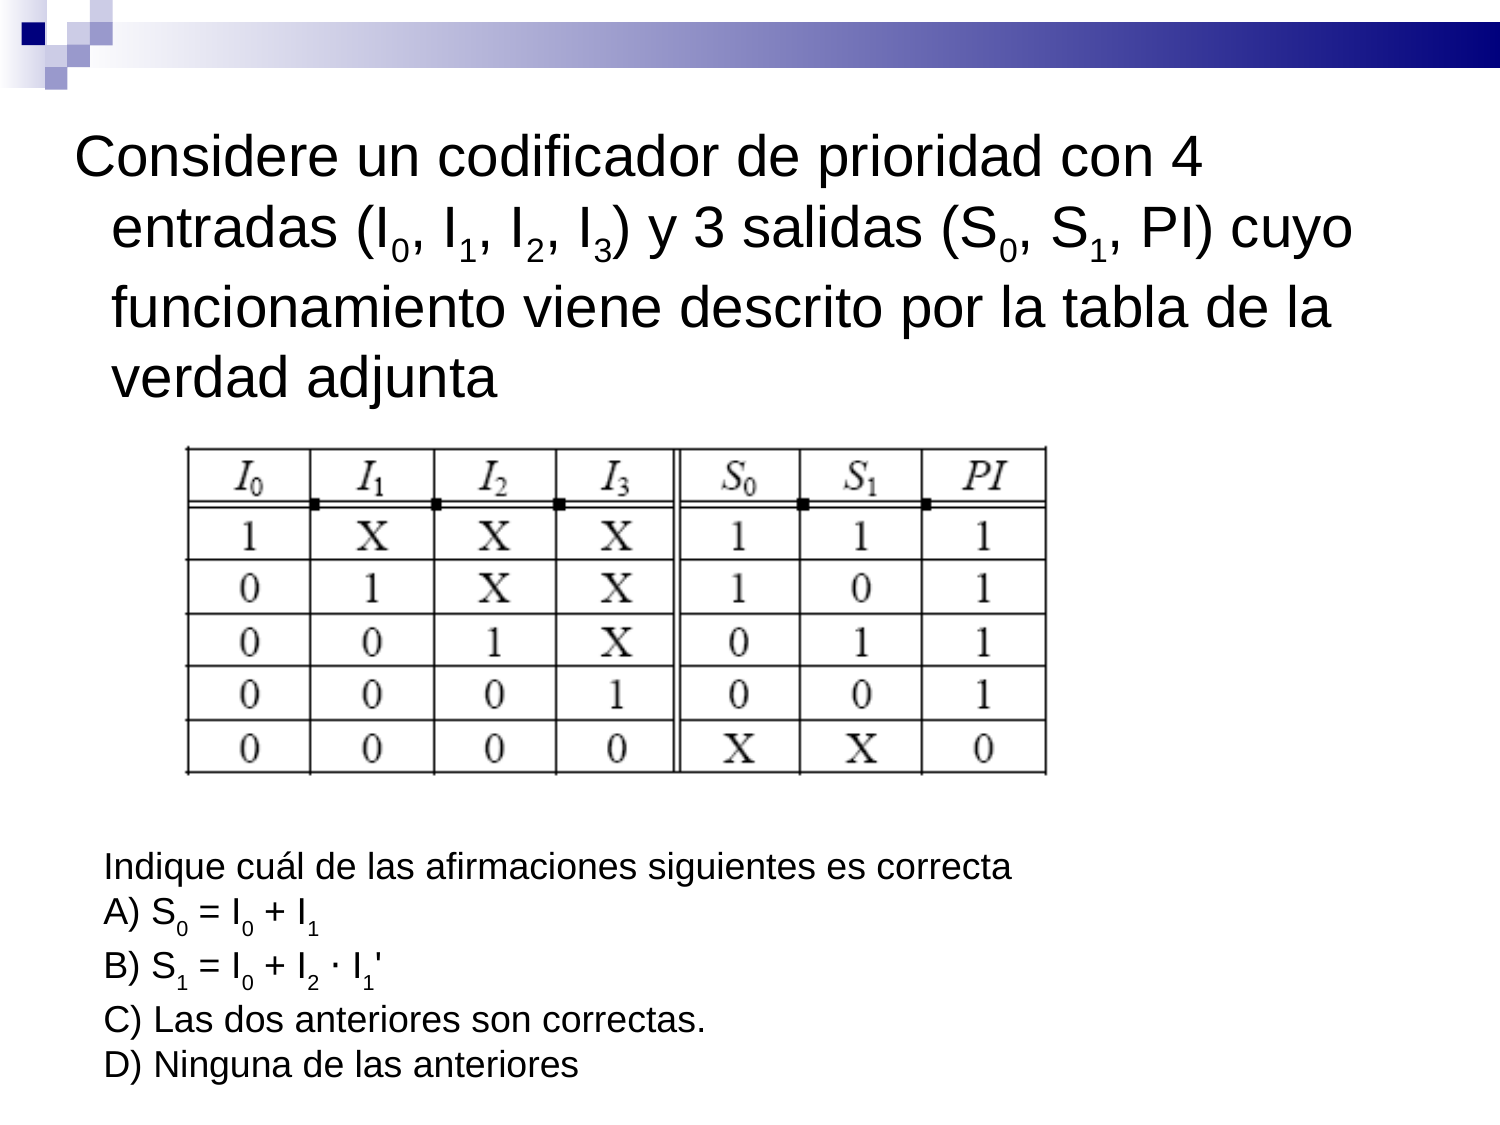

# Considere un codificador de prioridad con 4 entradas (I0, I1, I2, I3) y 3 salidas (S0, S1, PI) cuyo funcionamiento viene descrito por la tabla de la verdad adjunta
Indique cuál de las afirmaciones siguientes es correcta
A) S0 = I0 + I1
B) S1 = I0 + I2 ⋅ I1'
C) Las dos anteriores son correctas.
D) Ninguna de las anteriores